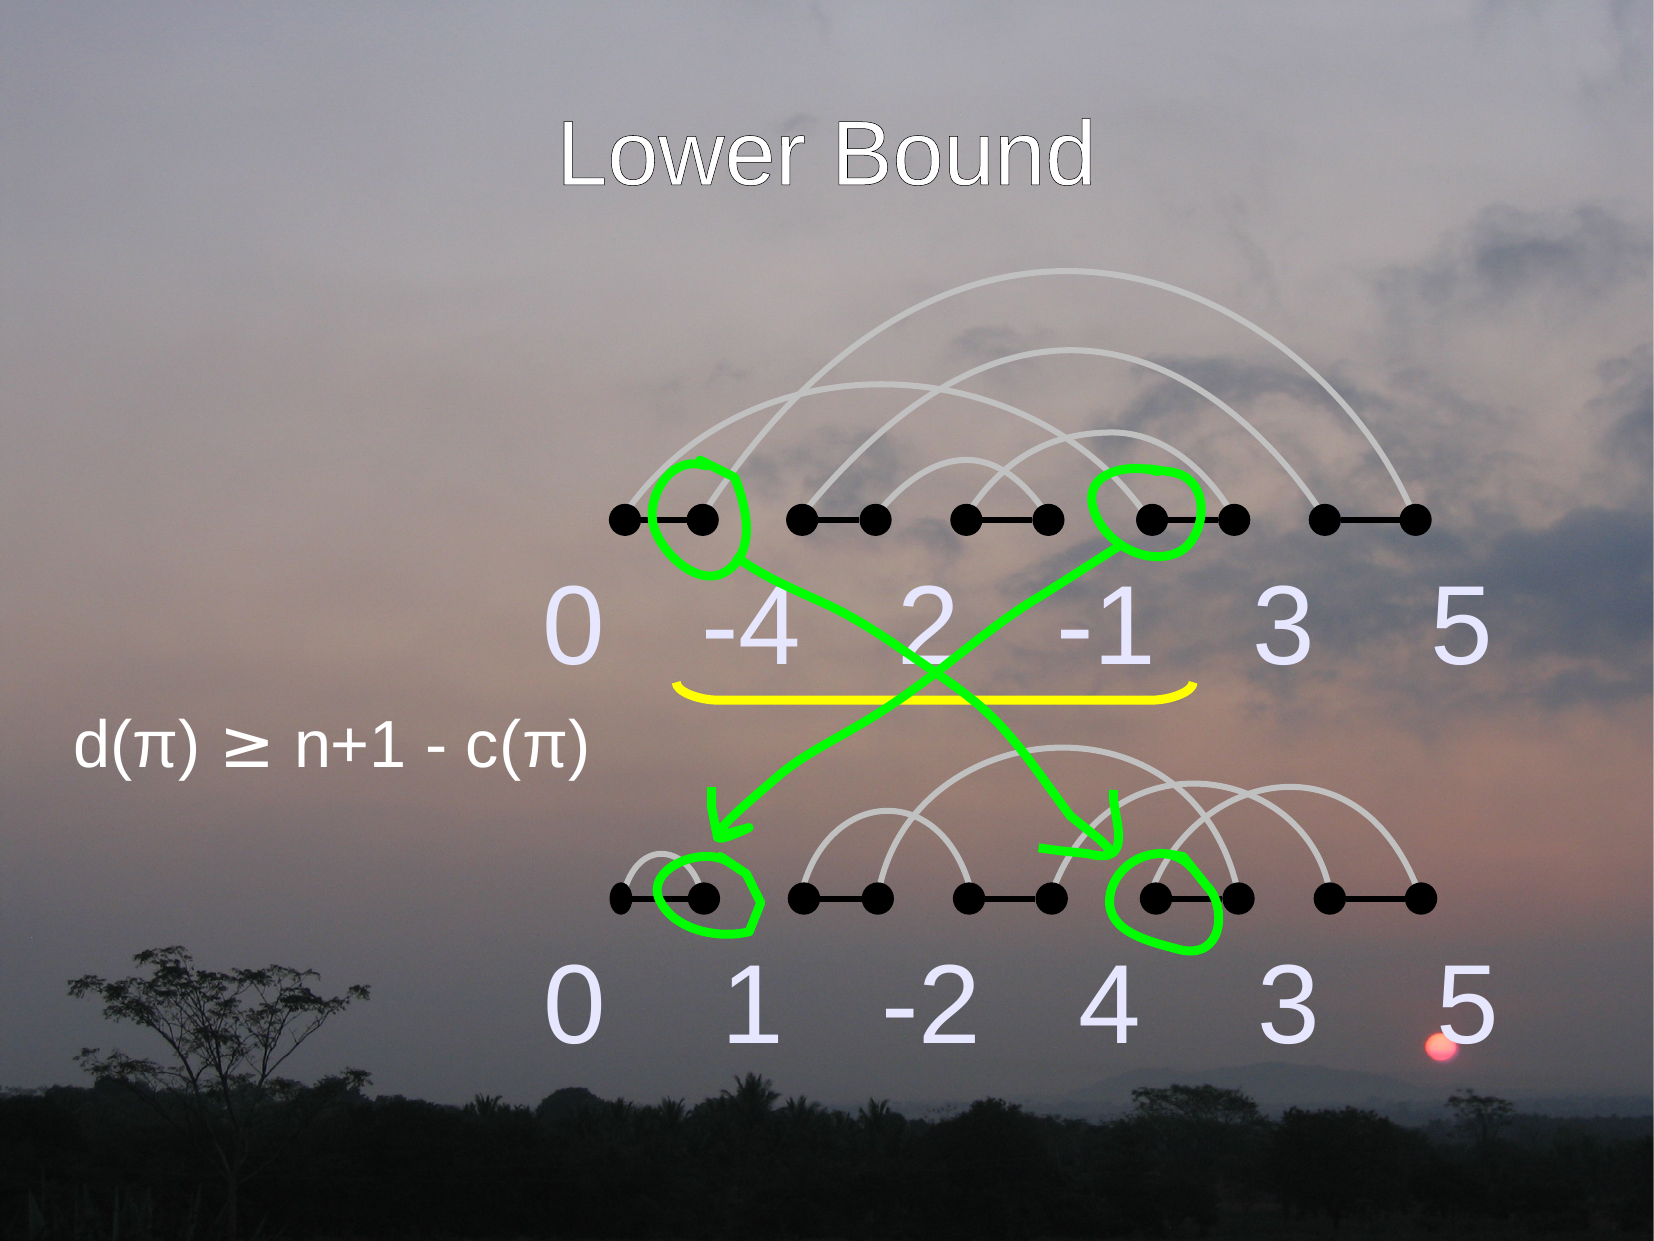

# Lower Bound
| 0 | -4 | 2 | -1 | 3 | 5 |
| --- | --- | --- | --- | --- | --- |
d(π) ≥ n+1 - c(π)
| 0 | 1 | -2 | 4 | 3 | 5 |
| --- | --- | --- | --- | --- | --- |